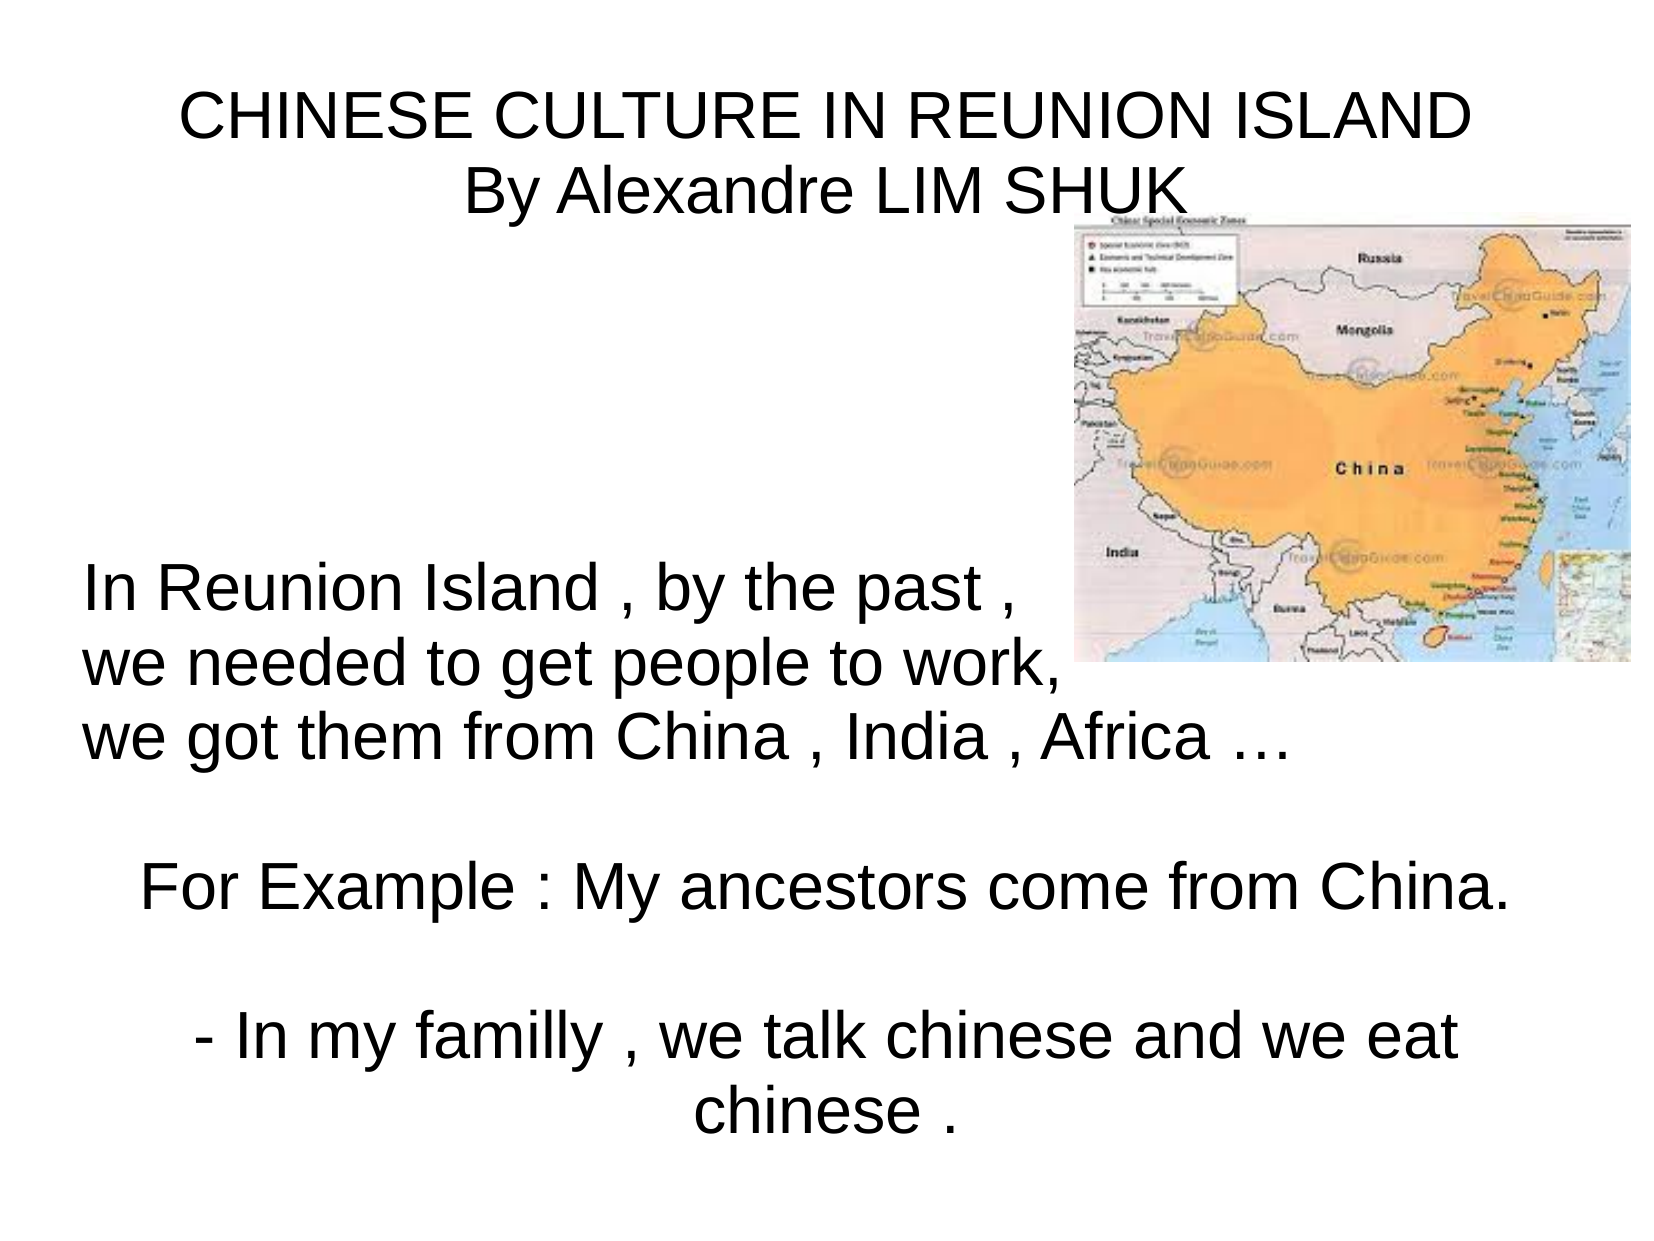

# CHINESE CULTURE IN REUNION ISLAND By Alexandre LIM SHUK
In Reunion Island , by the past ,
we needed to get people to work,
we got them from China , India , Africa …
For Example : My ancestors come from China.
- In my familly , we talk chinese and we eat chinese .